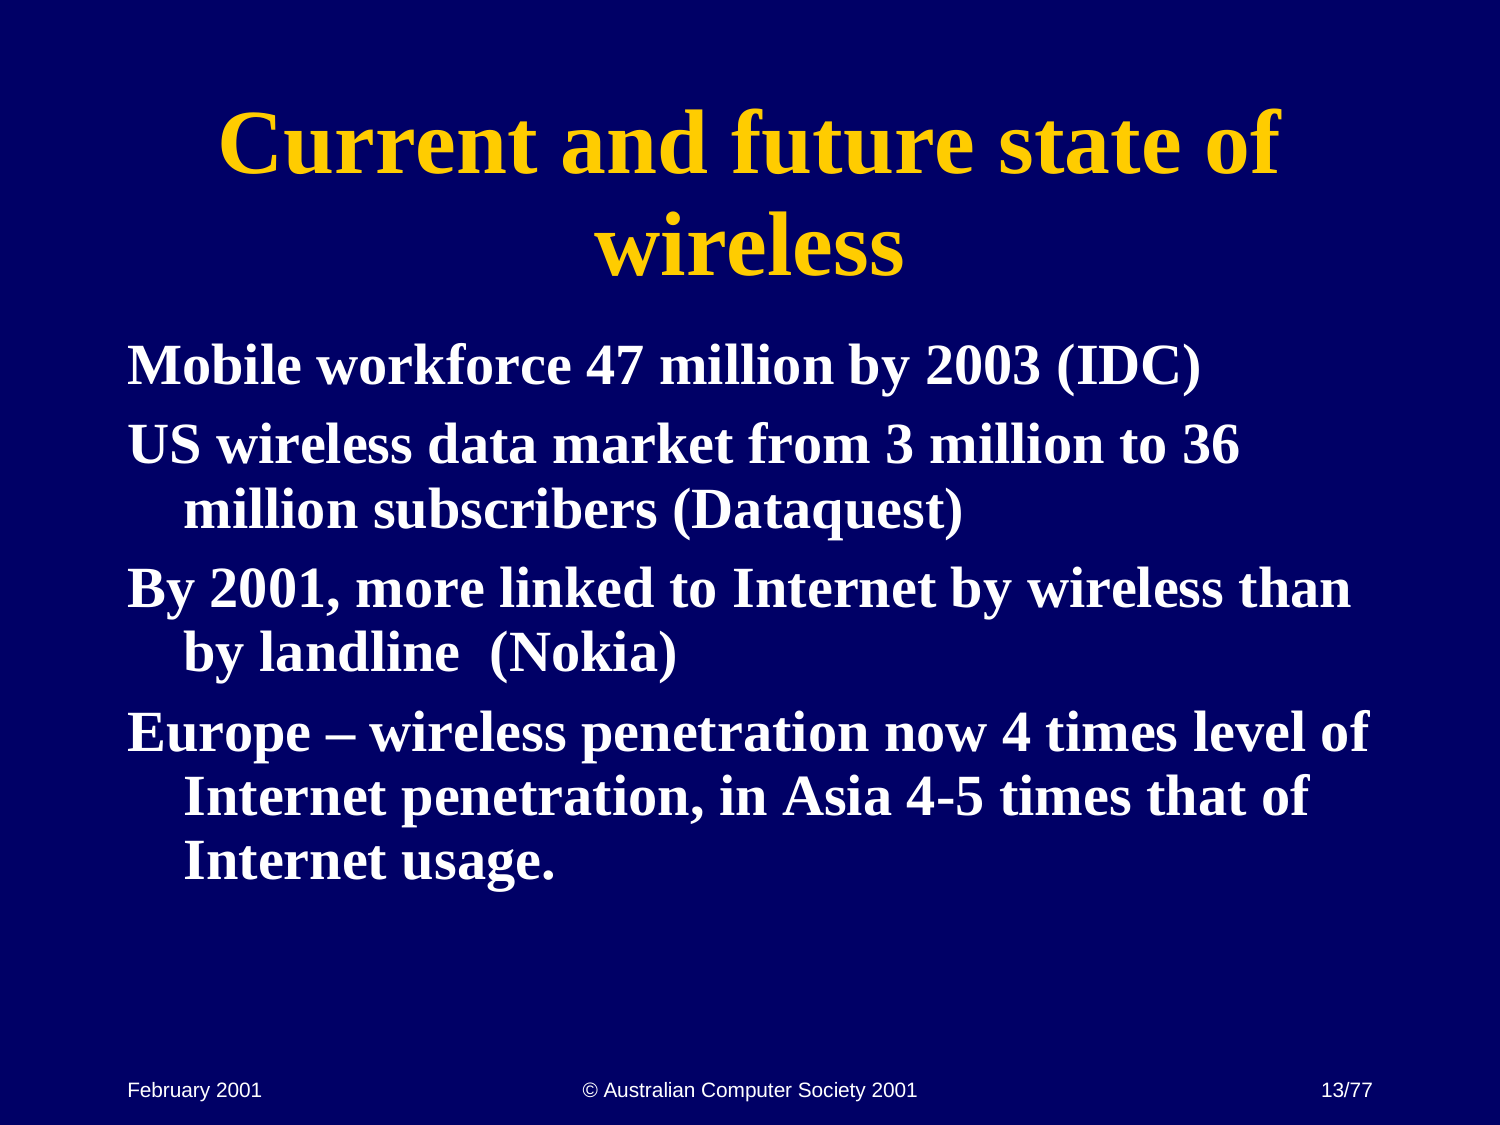

# Current and future state of wireless
Mobile workforce 47 million by 2003 (IDC)
US wireless data market from 3 million to 36 million subscribers (Dataquest)
By 2001, more linked to Internet by wireless than by landline (Nokia)
Europe – wireless penetration now 4 times level of Internet penetration, in Asia 4-5 times that of Internet usage.
February 2001
© Australian Computer Society 2001
13